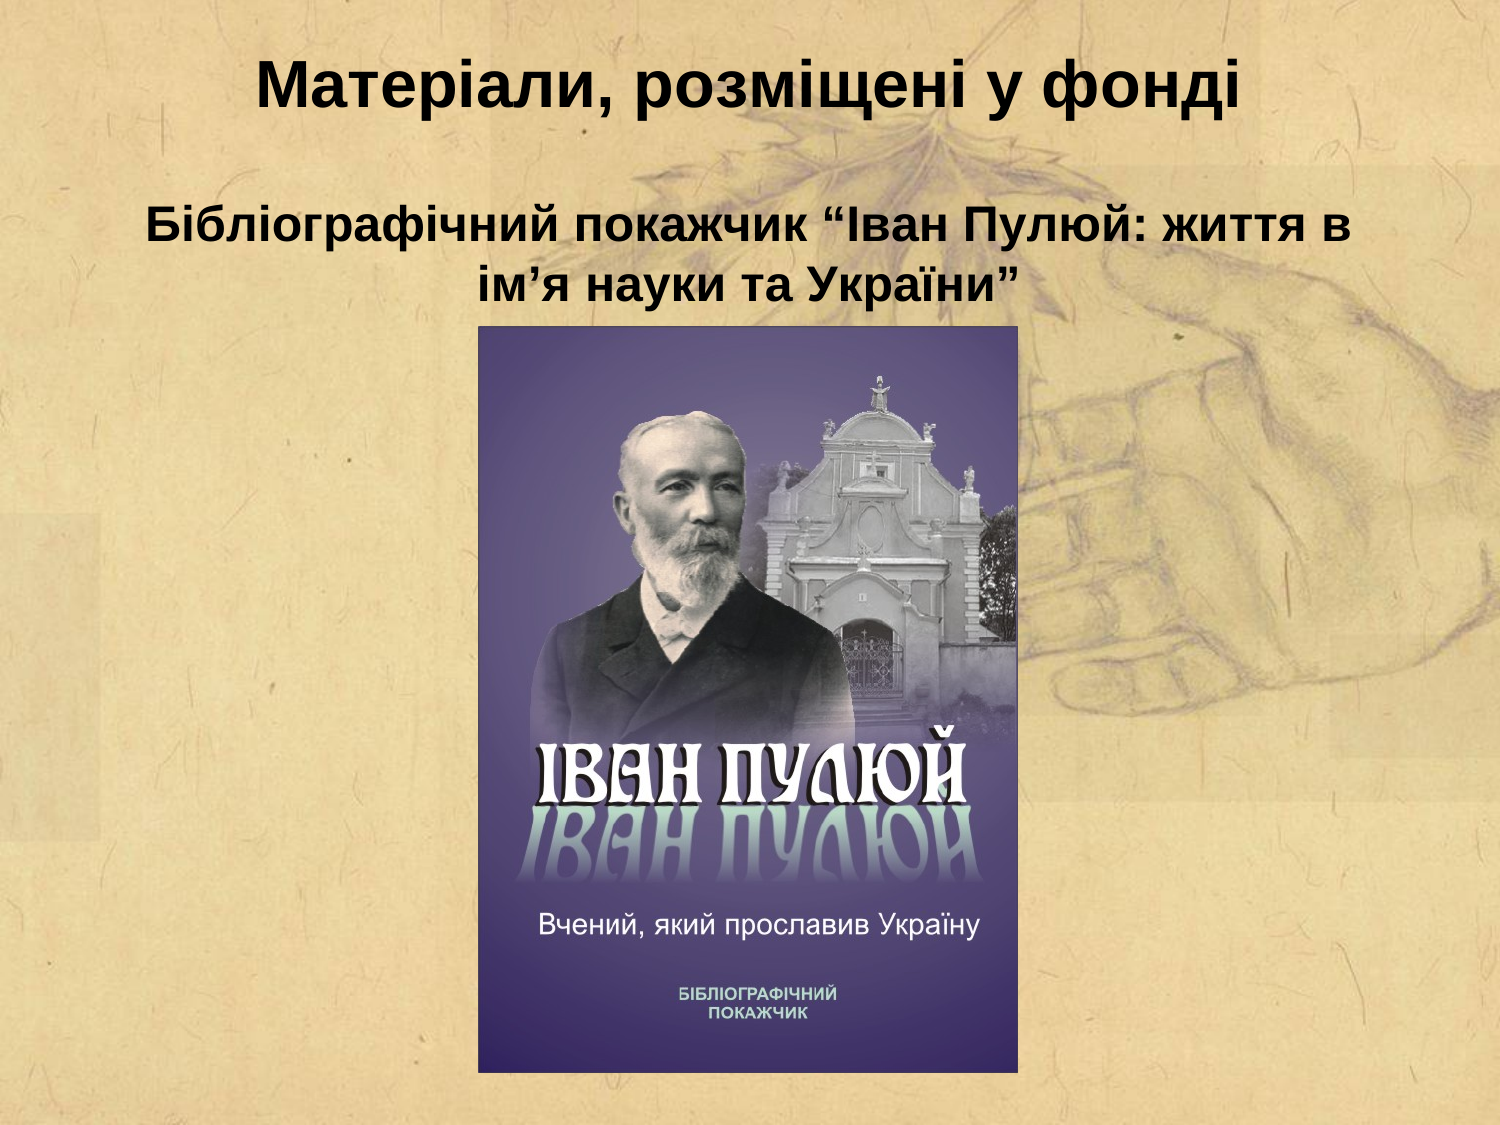

# Матеріали, розміщені у фонді Бібліографічний покажчик “Іван Пулюй: життя в ім’я науки та України”